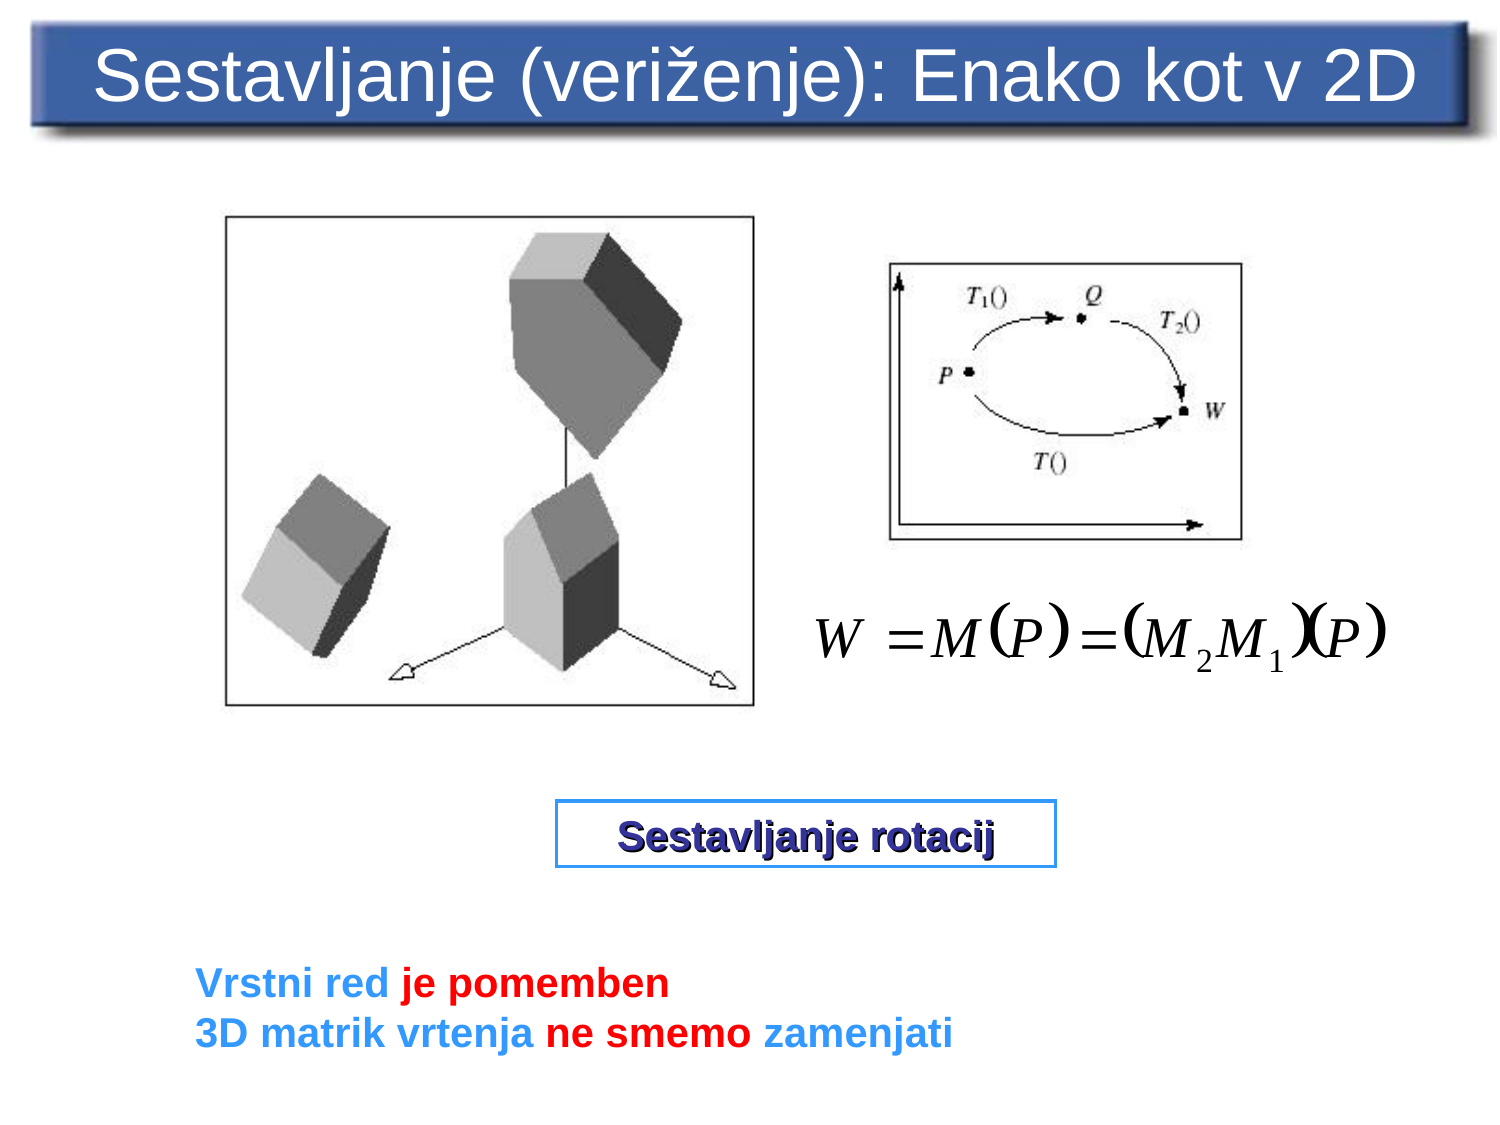

Sestavljanje (veriženje): Enako kot v 2D
Sestavljanje rotacij
Vrstni red je pomemben
3D matrik vrtenja ne smemo zamenjati